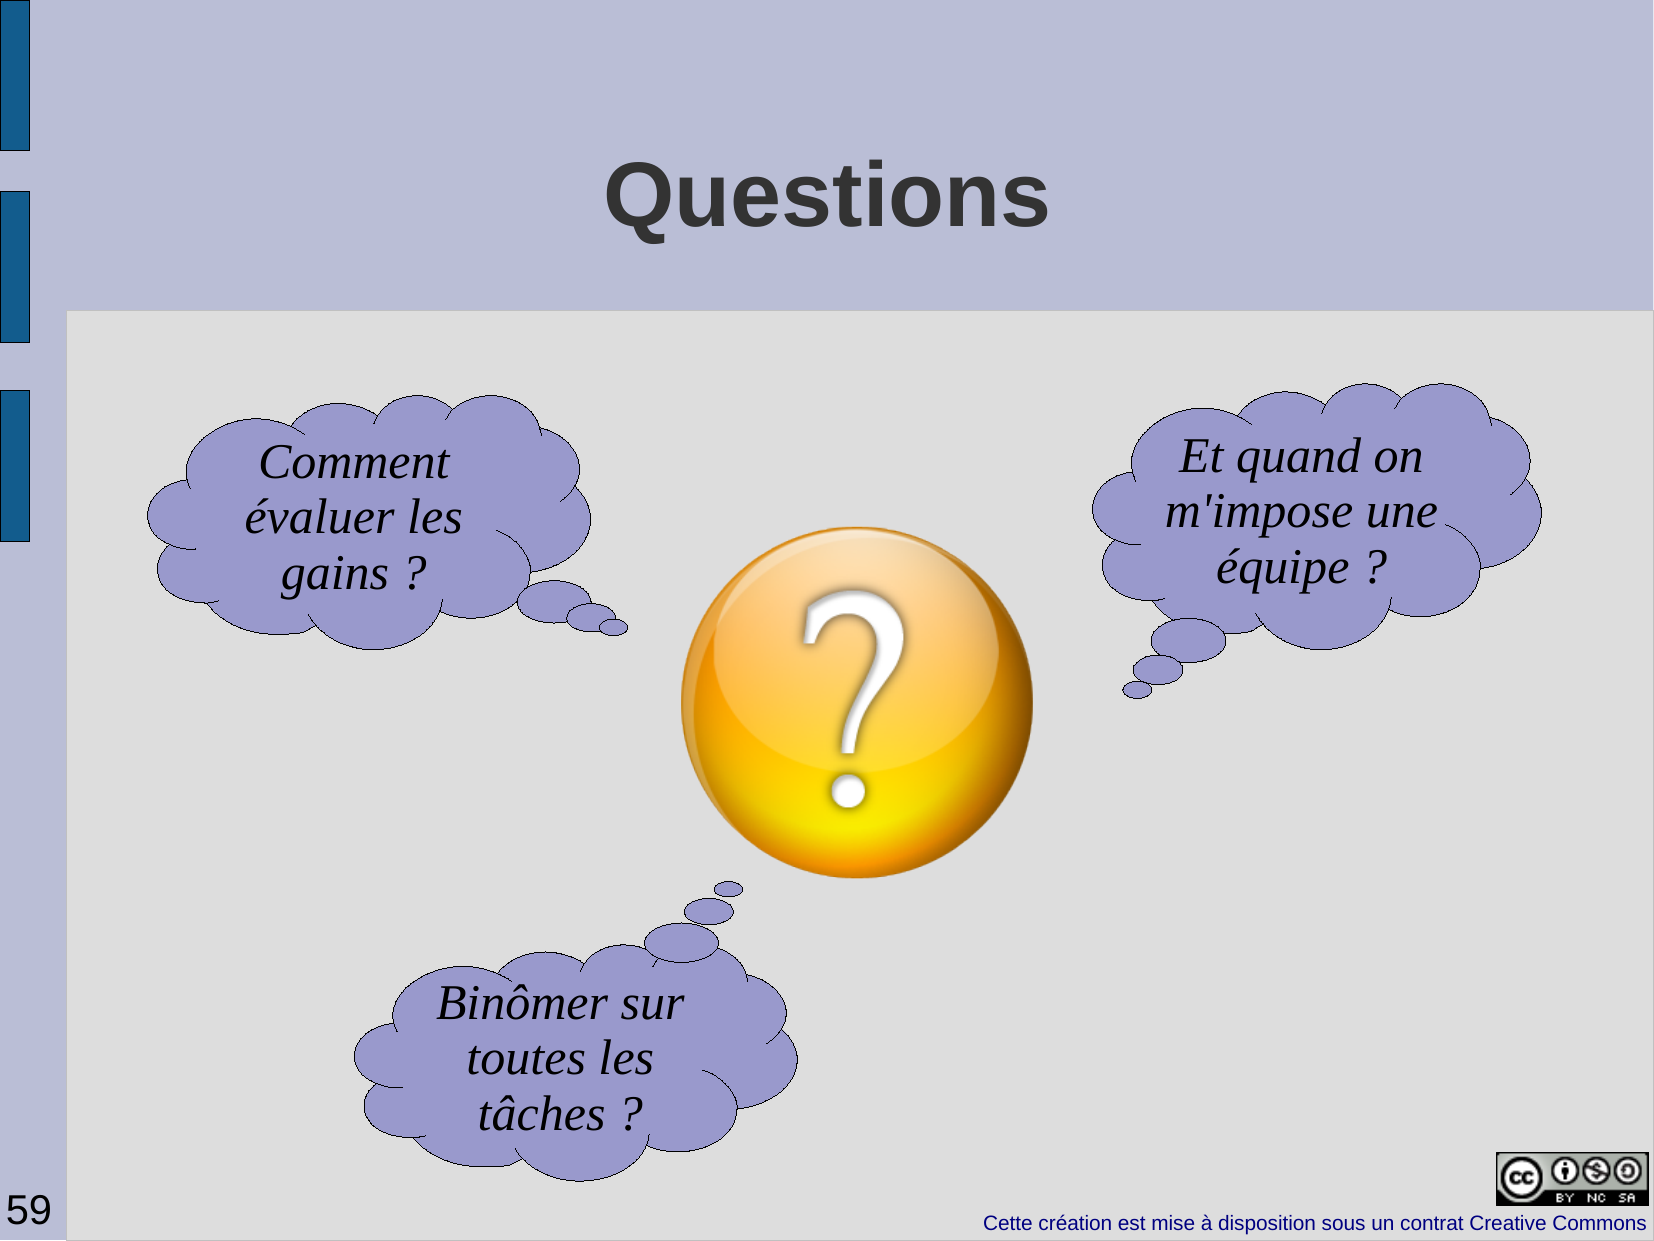

# Questions
Et quand on m'impose une équipe ?
Comment évaluer les gains ?
Binômer sur toutes les tâches ?